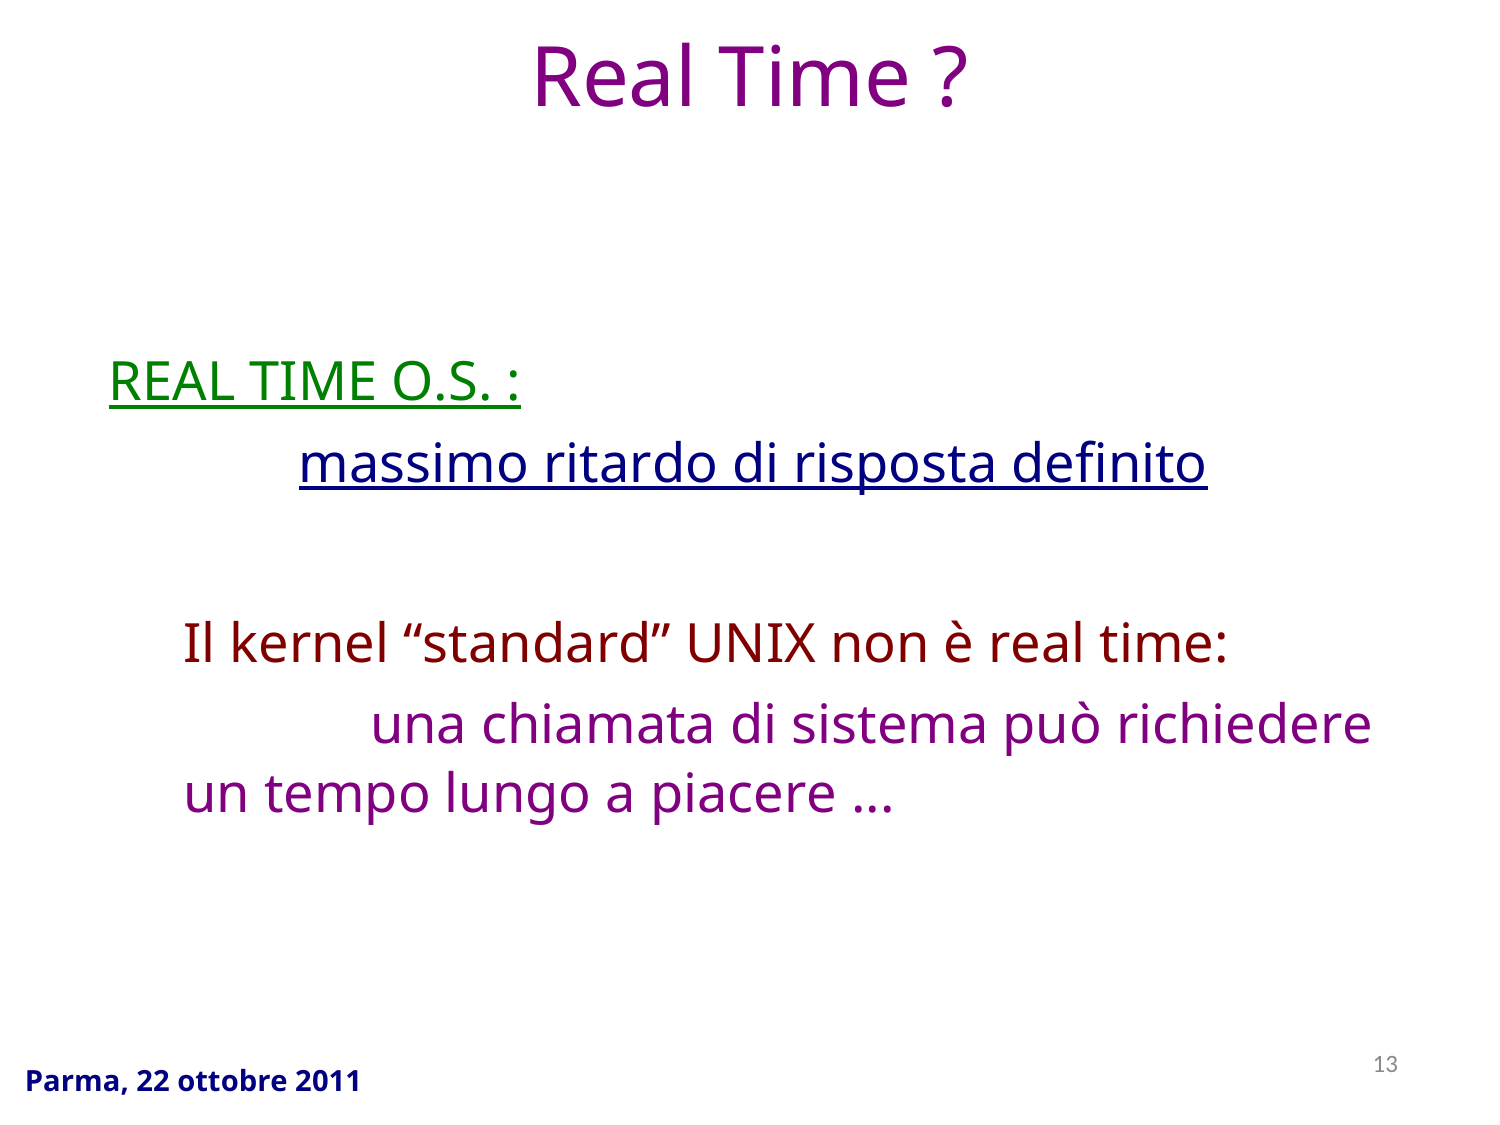

Real Time ?
# REAL TIME O.S. :
massimo ritardo di risposta definito
	Il kernel “standard” UNIX non è real time:
		 una chiamata di sistema può richiedere un tempo lungo a piacere ...
13